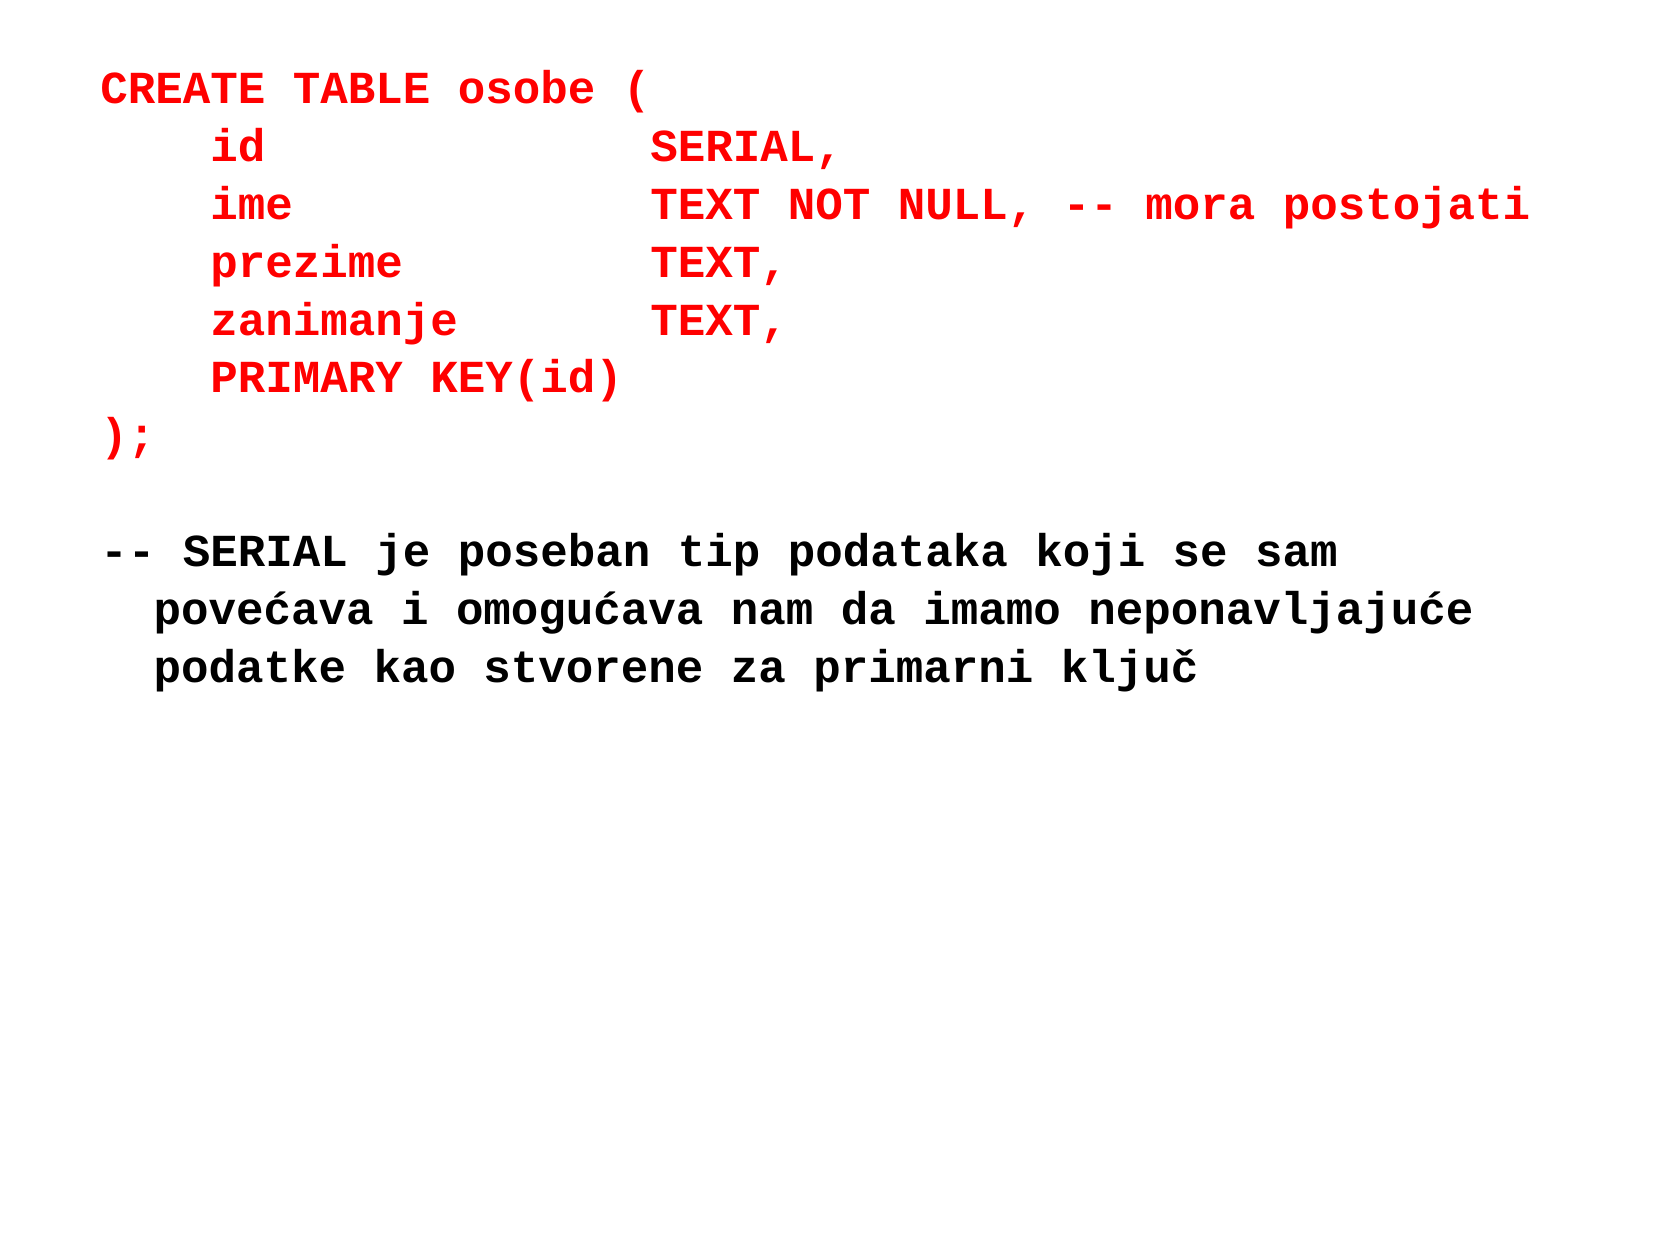

# CREATE TABLE osobe (
 id SERIAL,
 ime TEXT NOT NULL, -- mora postojati
 prezime TEXT,
 zanimanje TEXT,
 PRIMARY KEY(id)
);
-- SERIAL je poseban tip podataka koji se sam povećava i omogućava nam da imamo neponavljajuće podatke kao stvorene za primarni ključ